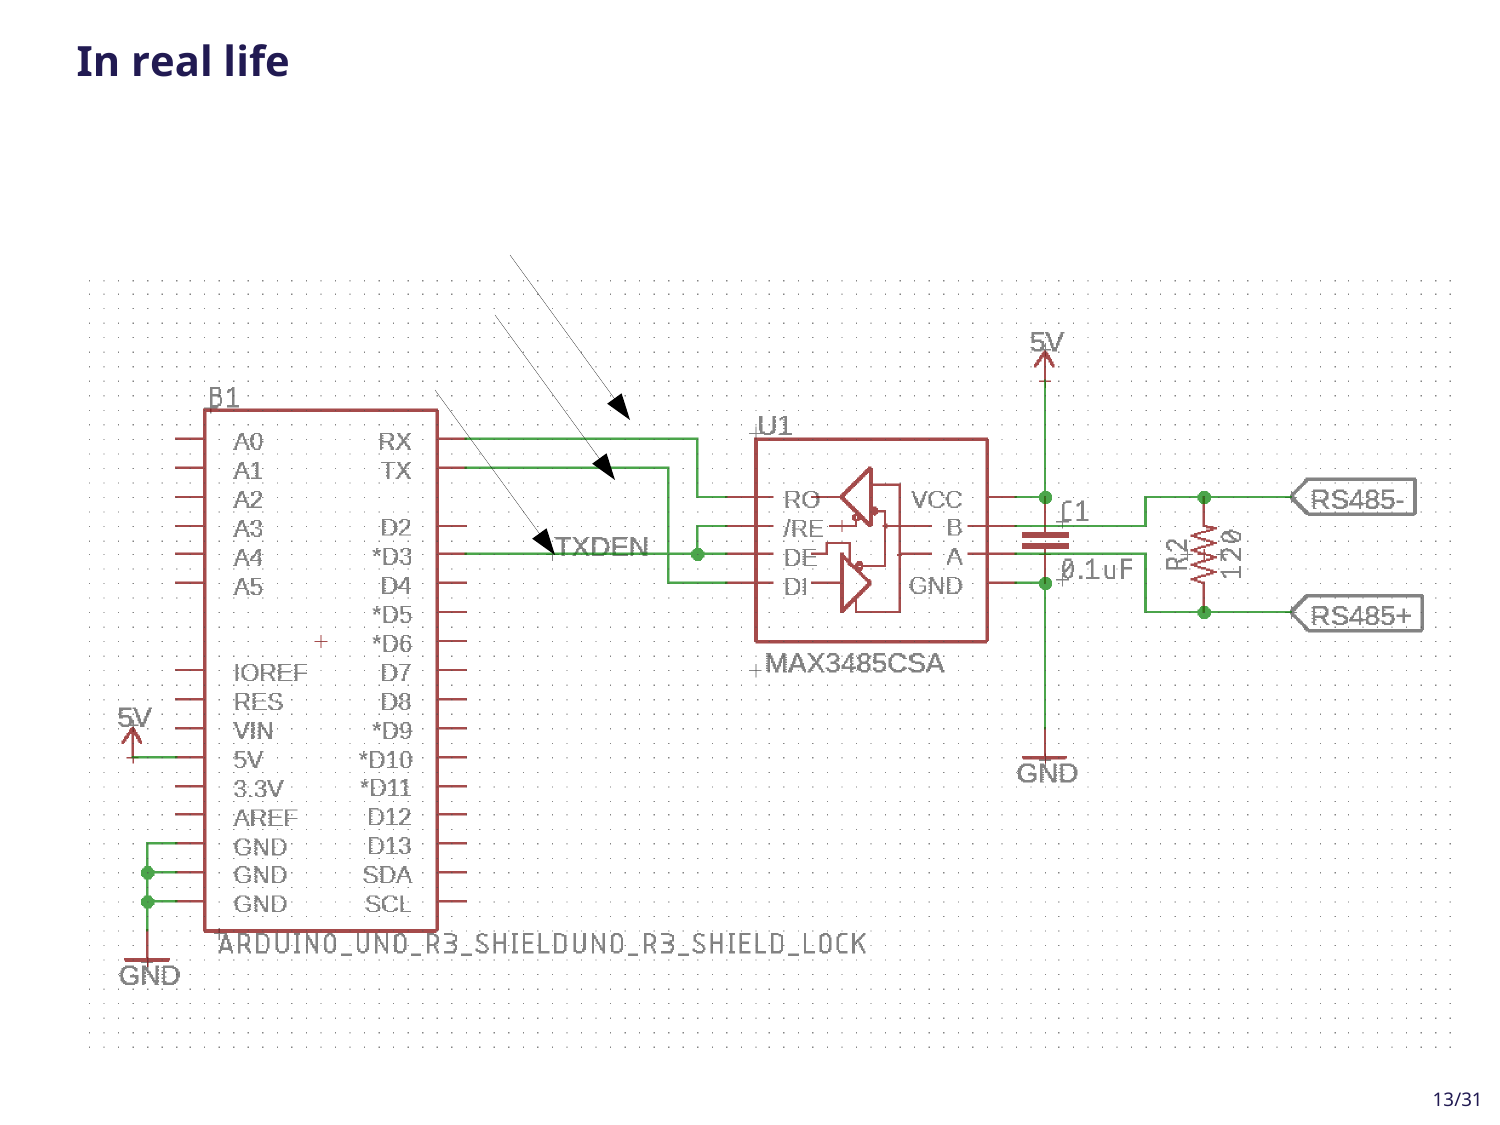

In real life
# RX line
 TX line
 Direction control